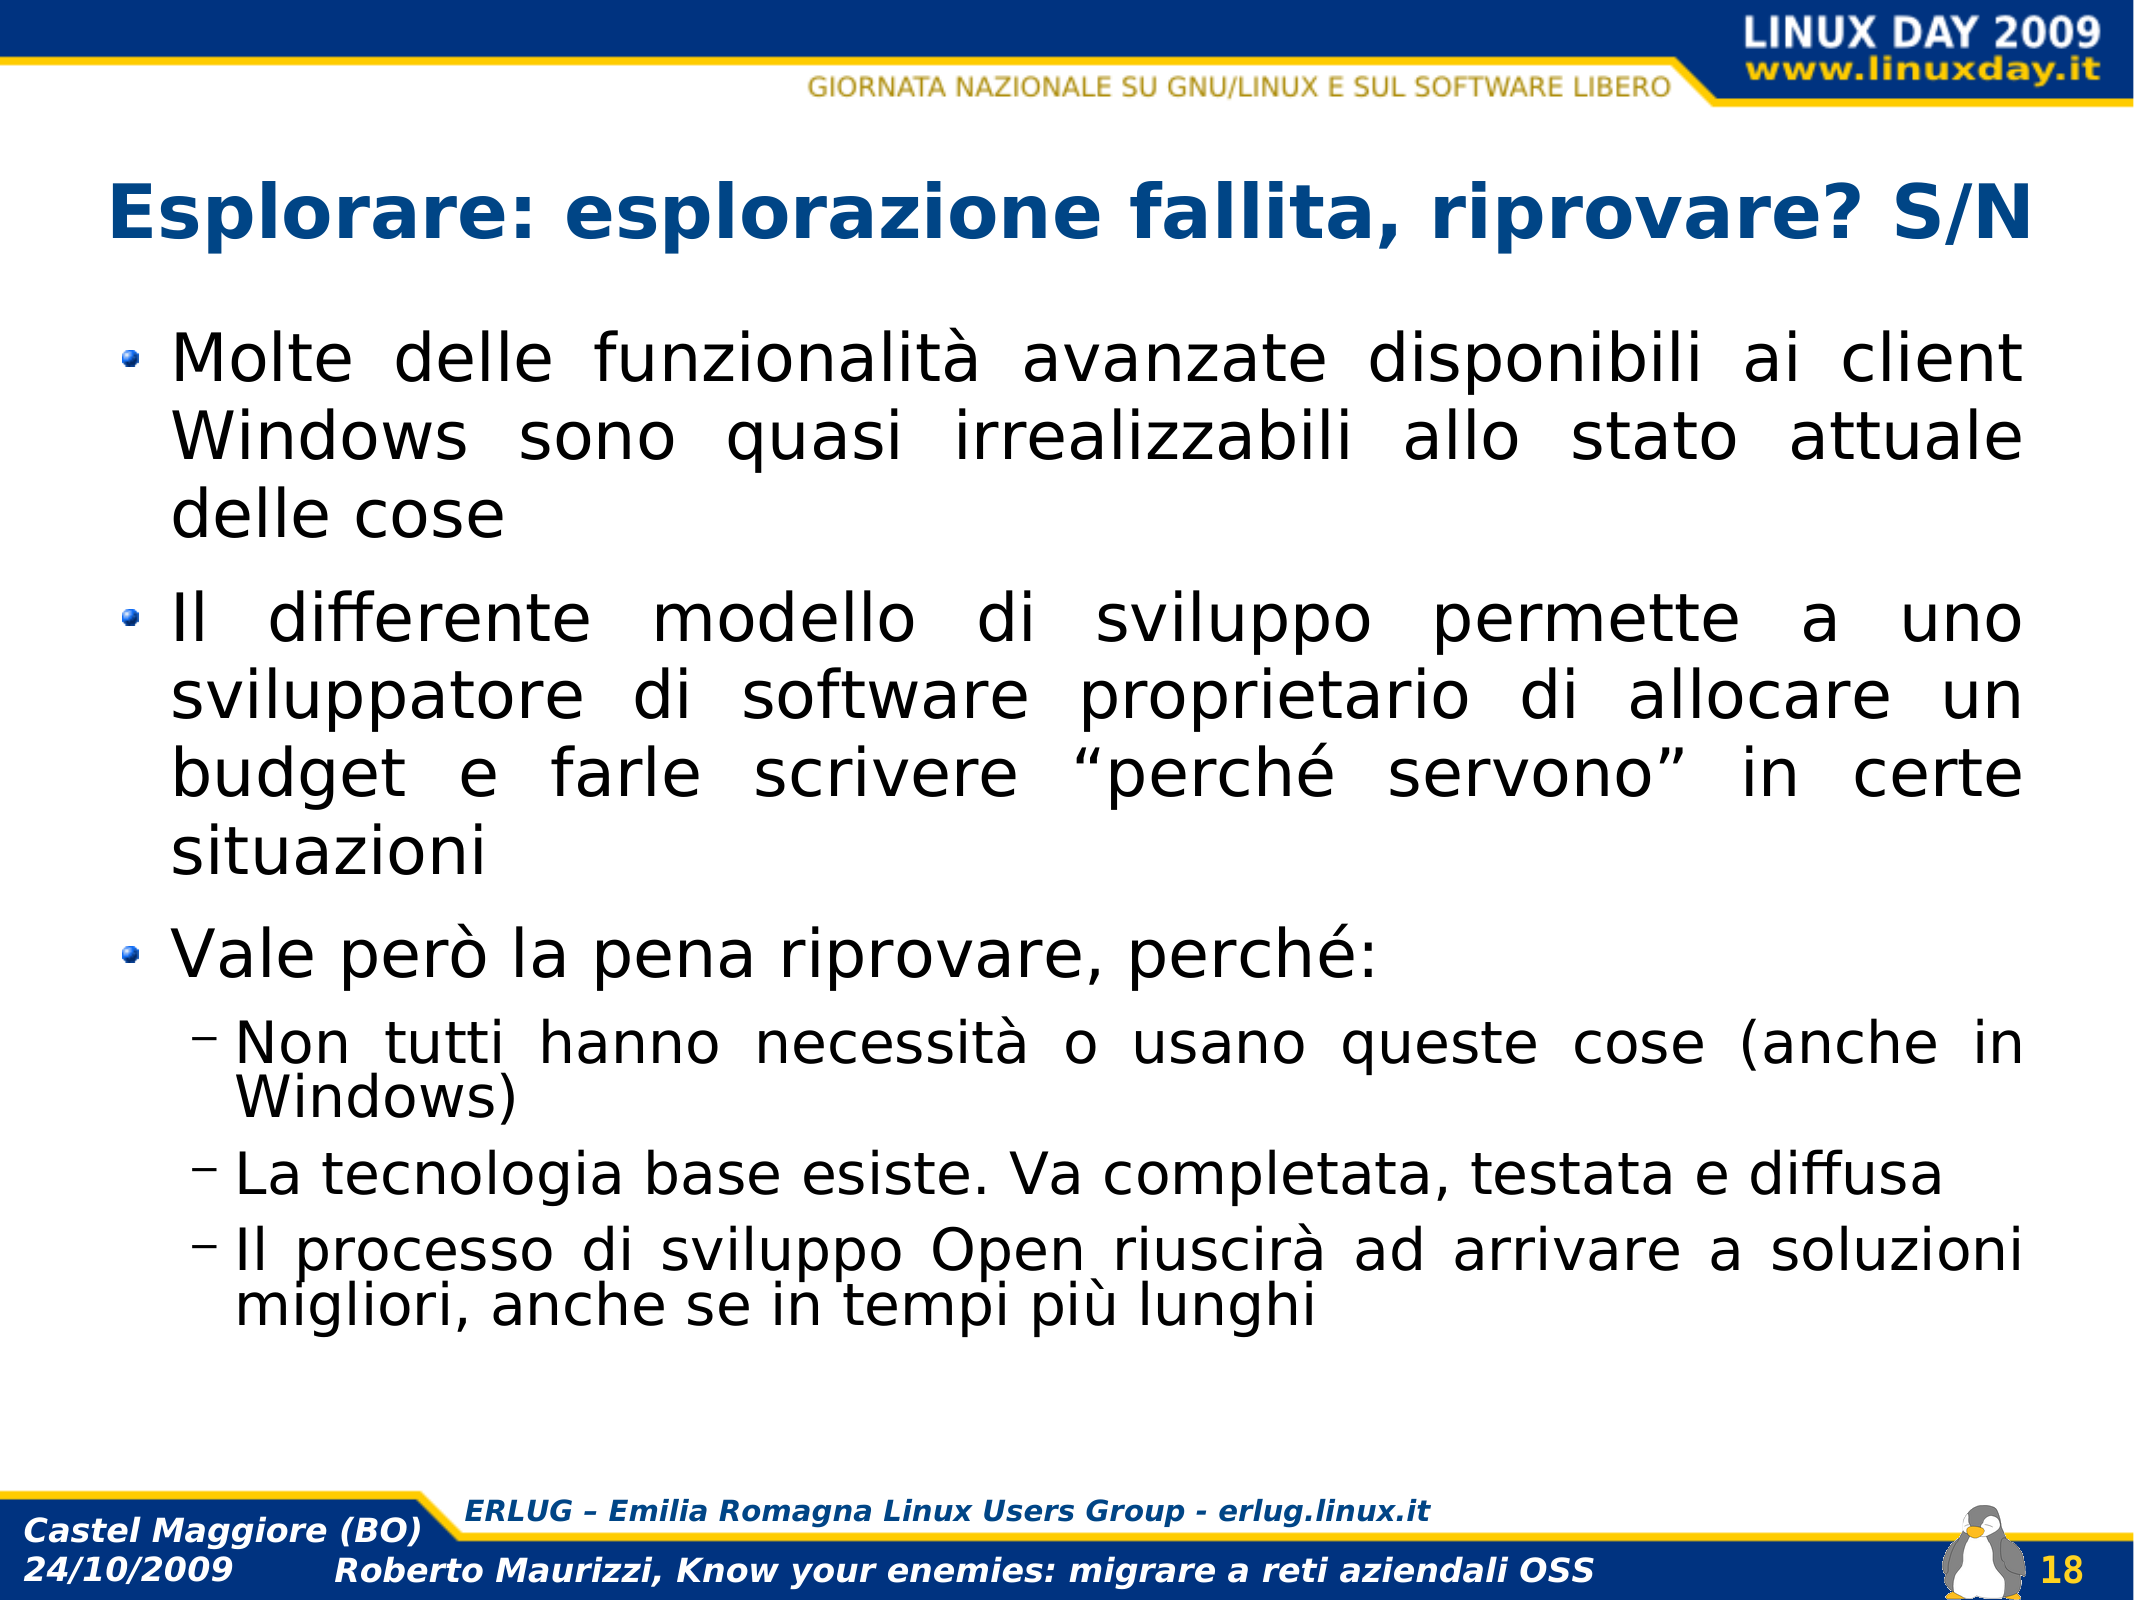

# Esplorare: esplorazione fallita, riprovare? S/N
Molte delle funzionalità avanzate disponibili ai client Windows sono quasi irrealizzabili allo stato attuale delle cose
Il differente modello di sviluppo permette a uno sviluppatore di software proprietario di allocare un budget e farle scrivere “perché servono” in certe situazioni
Vale però la pena riprovare, perché:
Non tutti hanno necessità o usano queste cose (anche in Windows)
La tecnologia base esiste. Va completata, testata e diffusa
Il processo di sviluppo Open riuscirà ad arrivare a soluzioni migliori, anche se in tempi più lunghi